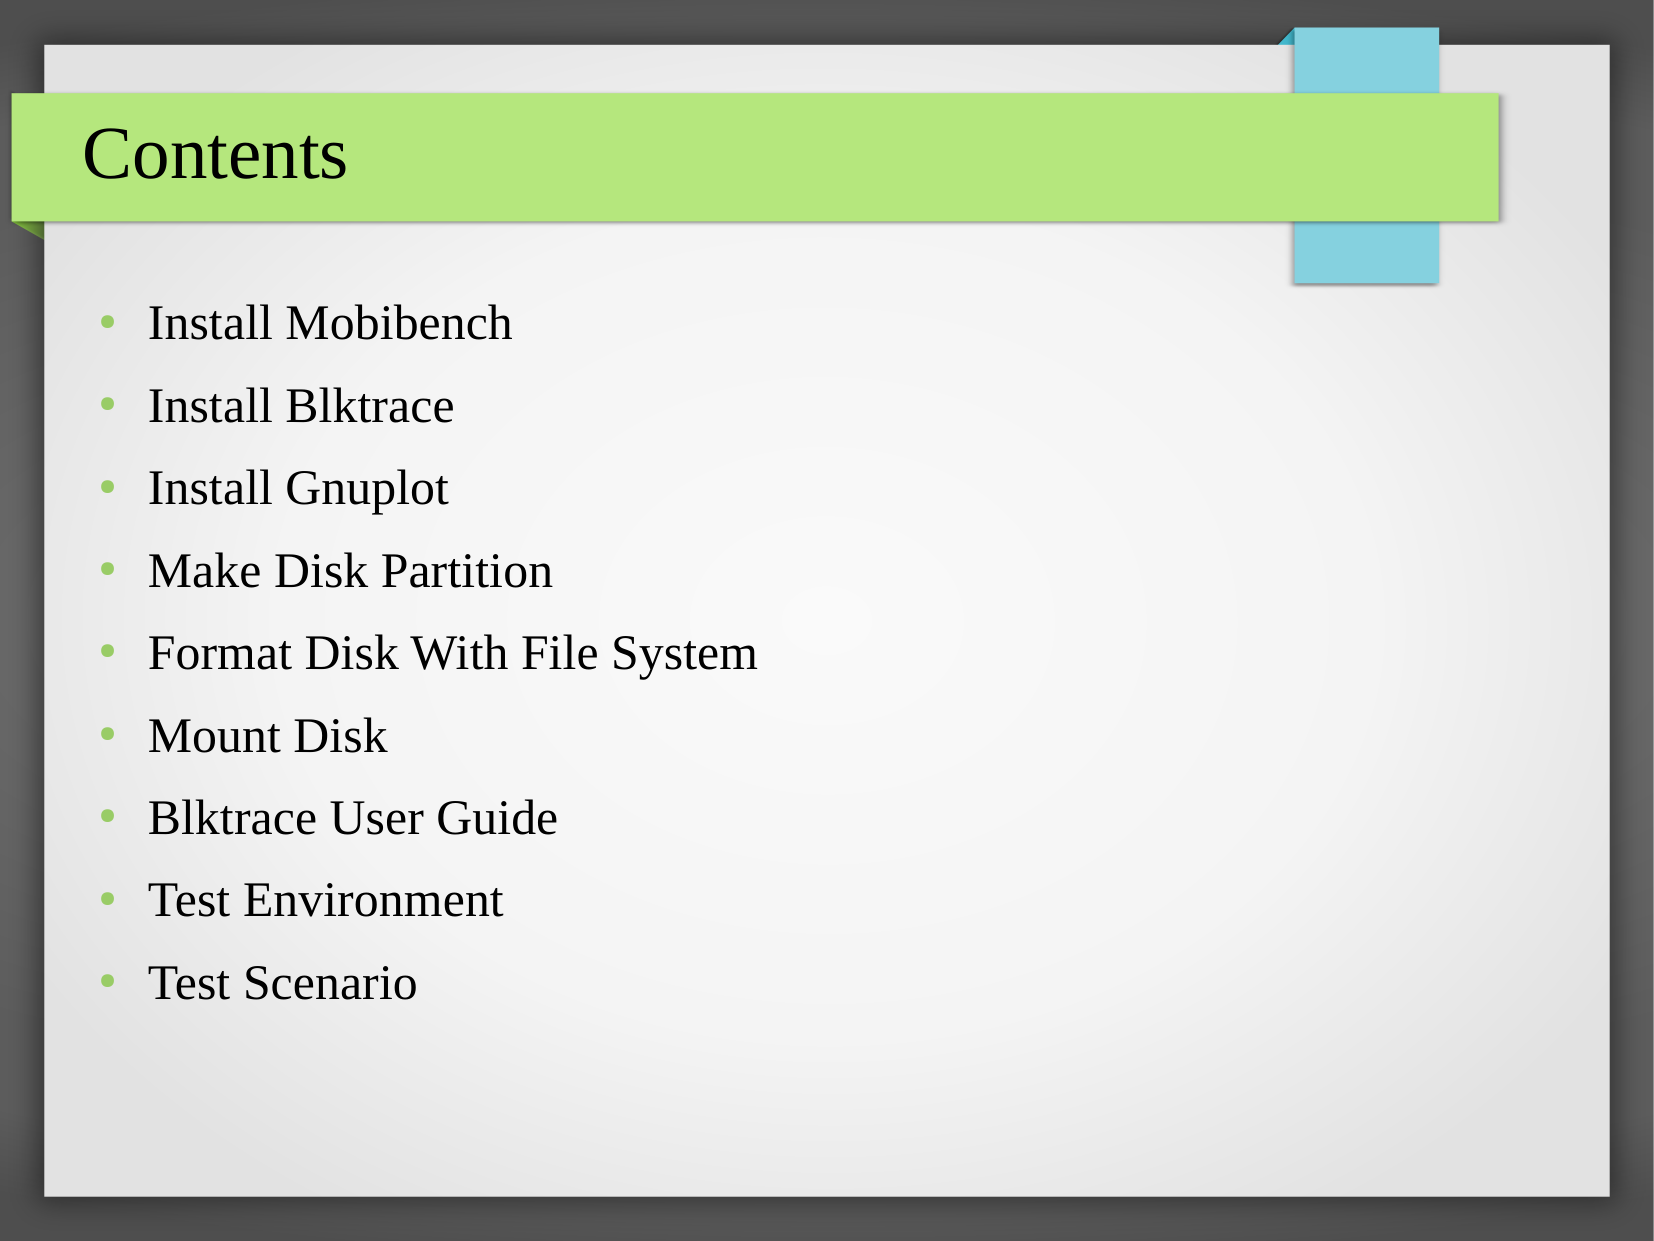

# Contents
Install Mobibench
Install Blktrace
Install Gnuplot
Make Disk Partition
Format Disk With File System
Mount Disk
Blktrace User Guide
Test Environment
Test Scenario